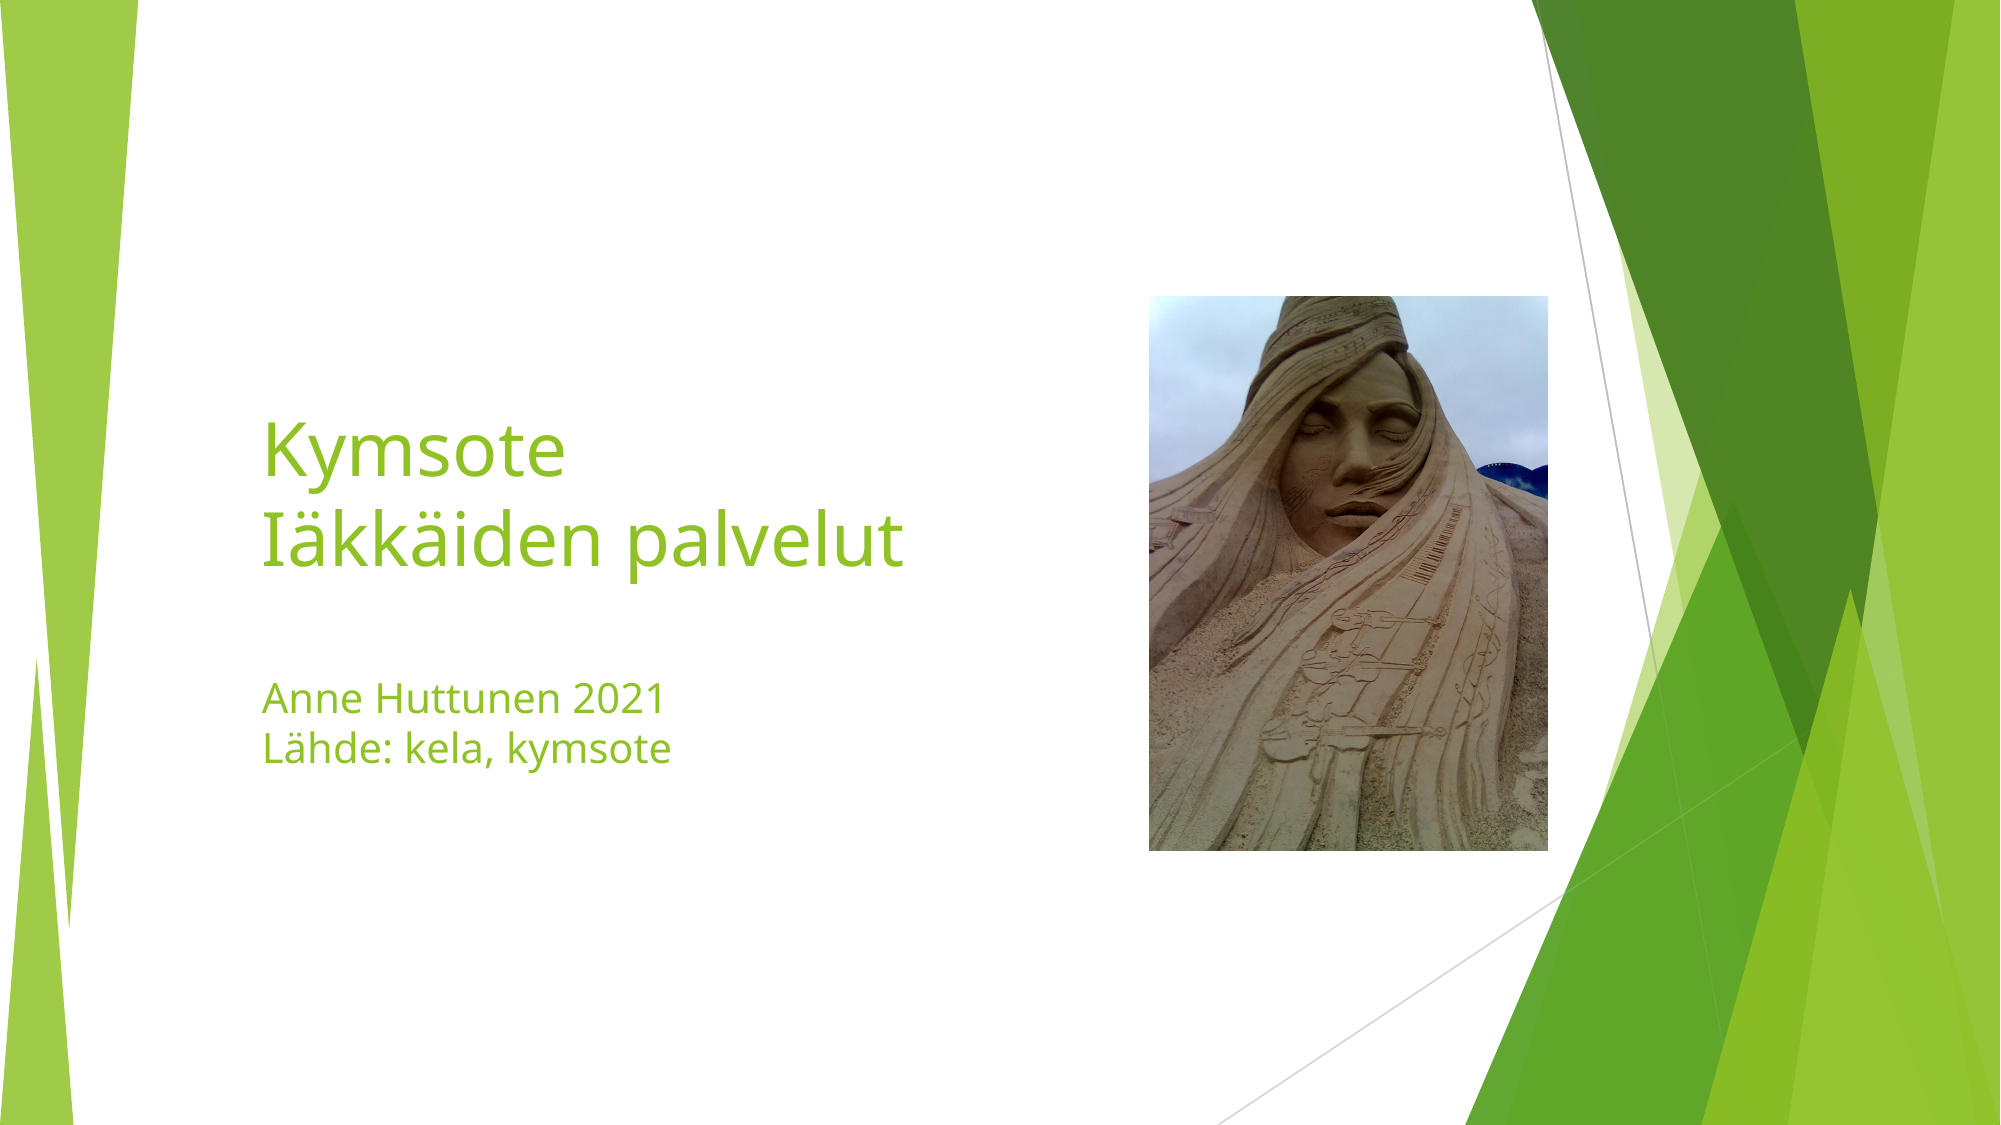

# Kymsote Iäkkäiden palvelut
Anne Huttunen 2021
Lähde: kela, kymsote